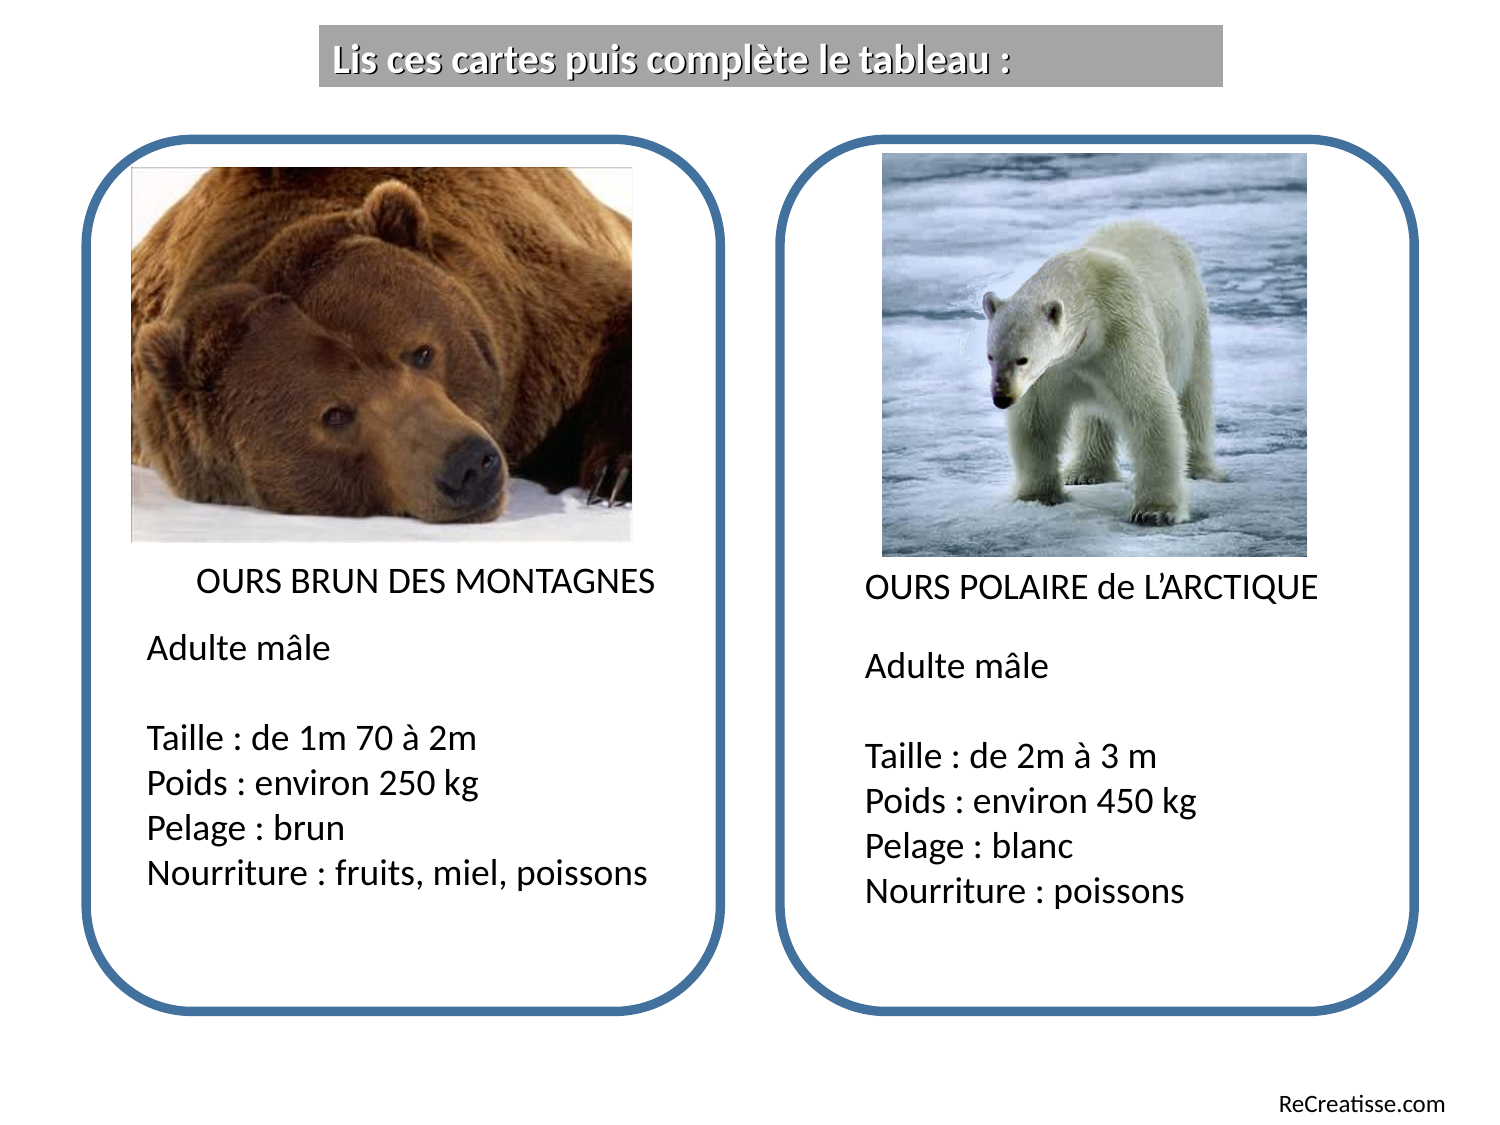

Lis ces cartes puis complète le tableau :
OURS BRUN DES MONTAGNES
OURS POLAIRE de L’ARCTIQUE
Adulte mâle
Taille : de 1m 70 à 2m
Poids : environ 250 kg
Pelage : brun
Nourriture : fruits, miel, poissons
Adulte mâle
Taille : de 2m à 3 m
Poids : environ 450 kg
Pelage : blanc
Nourriture : poissons
ReCreatisse.com